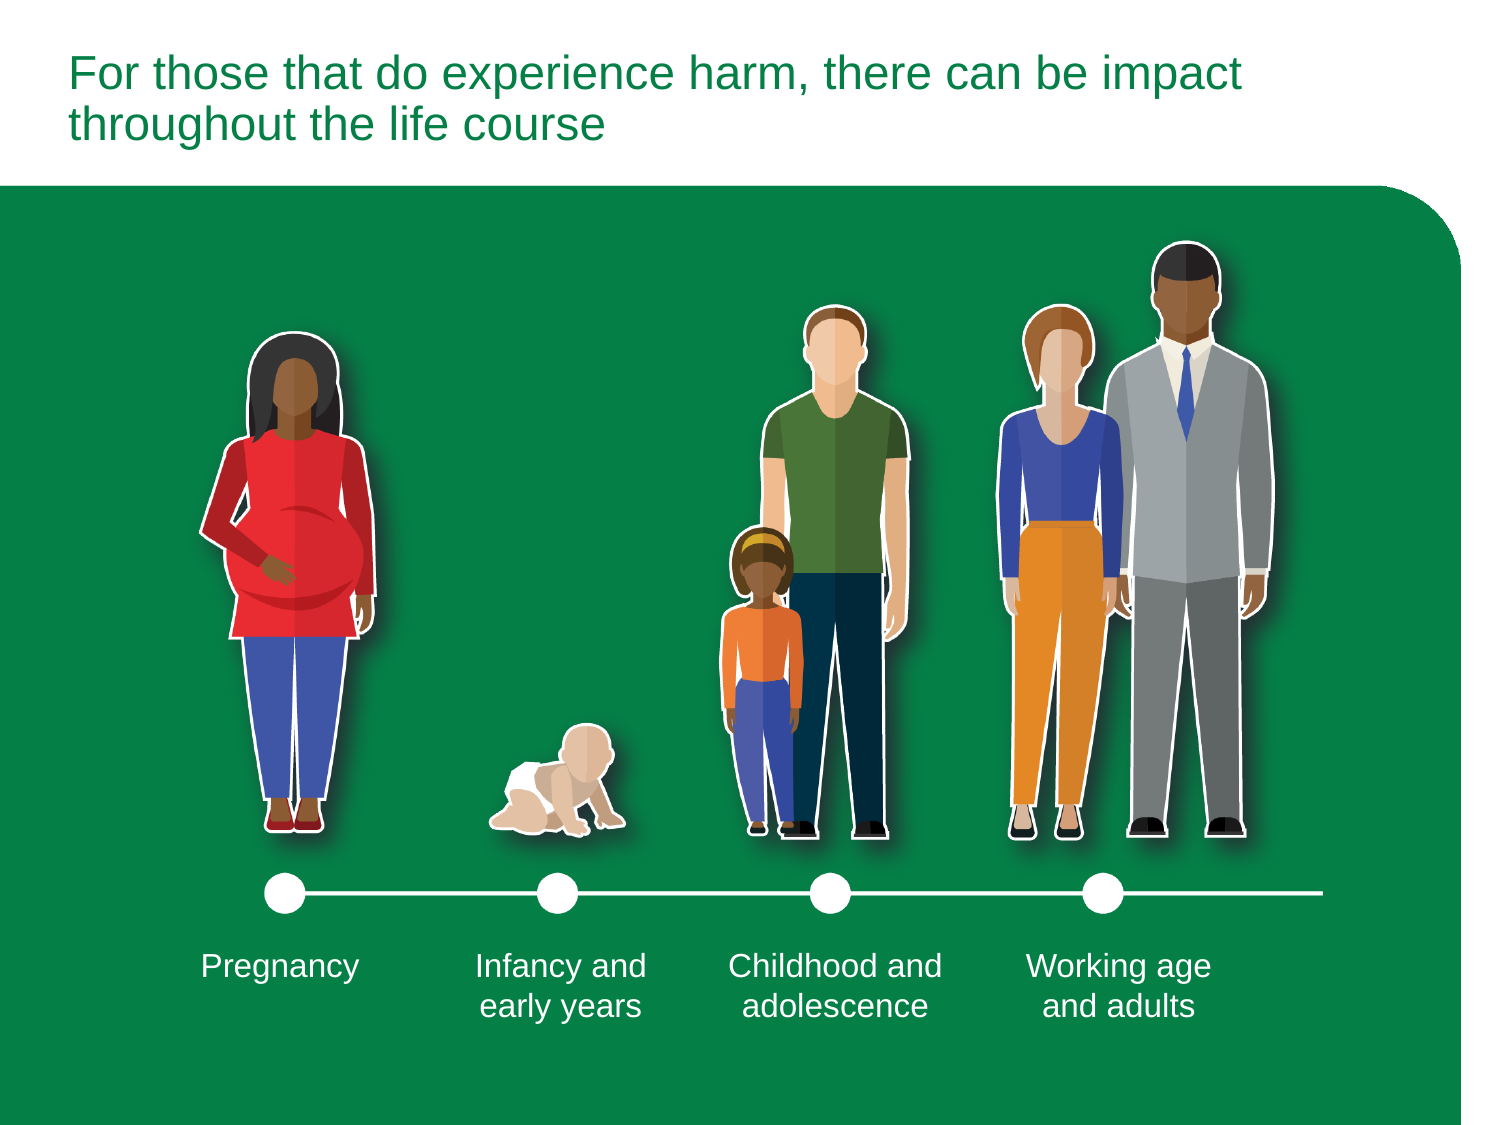

# For those that do experience harm, there can be impact throughout the life course
Pregnancy
Infancy and
early years
Childhood and
adolescence
Working age
and adults